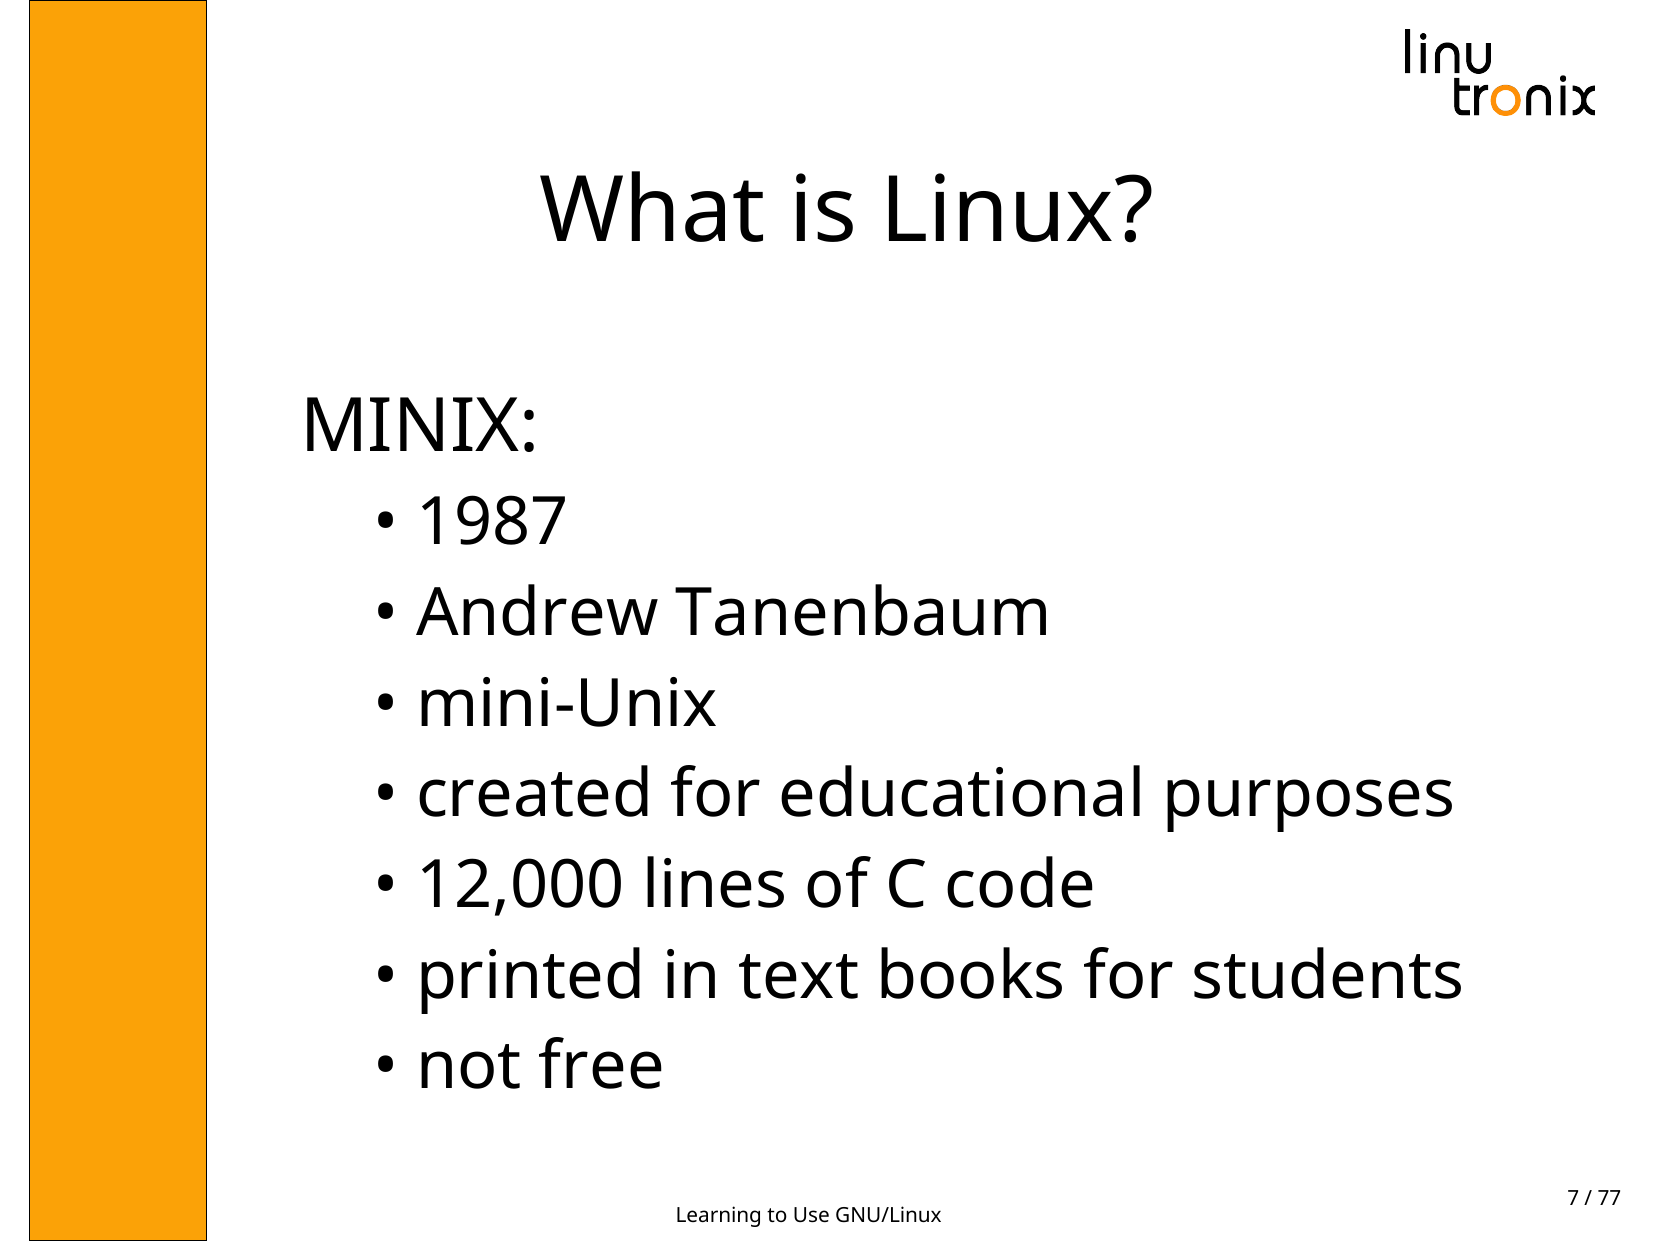

What is Linux?
MINIX:
	• 1987
	• Andrew Tanenbaum
	• mini-Unix
	• created for educational purposes
	• 12,000 lines of C code
	• printed in text books for students
	• not free
7
Firmenvorstellung Linutronix V3.3